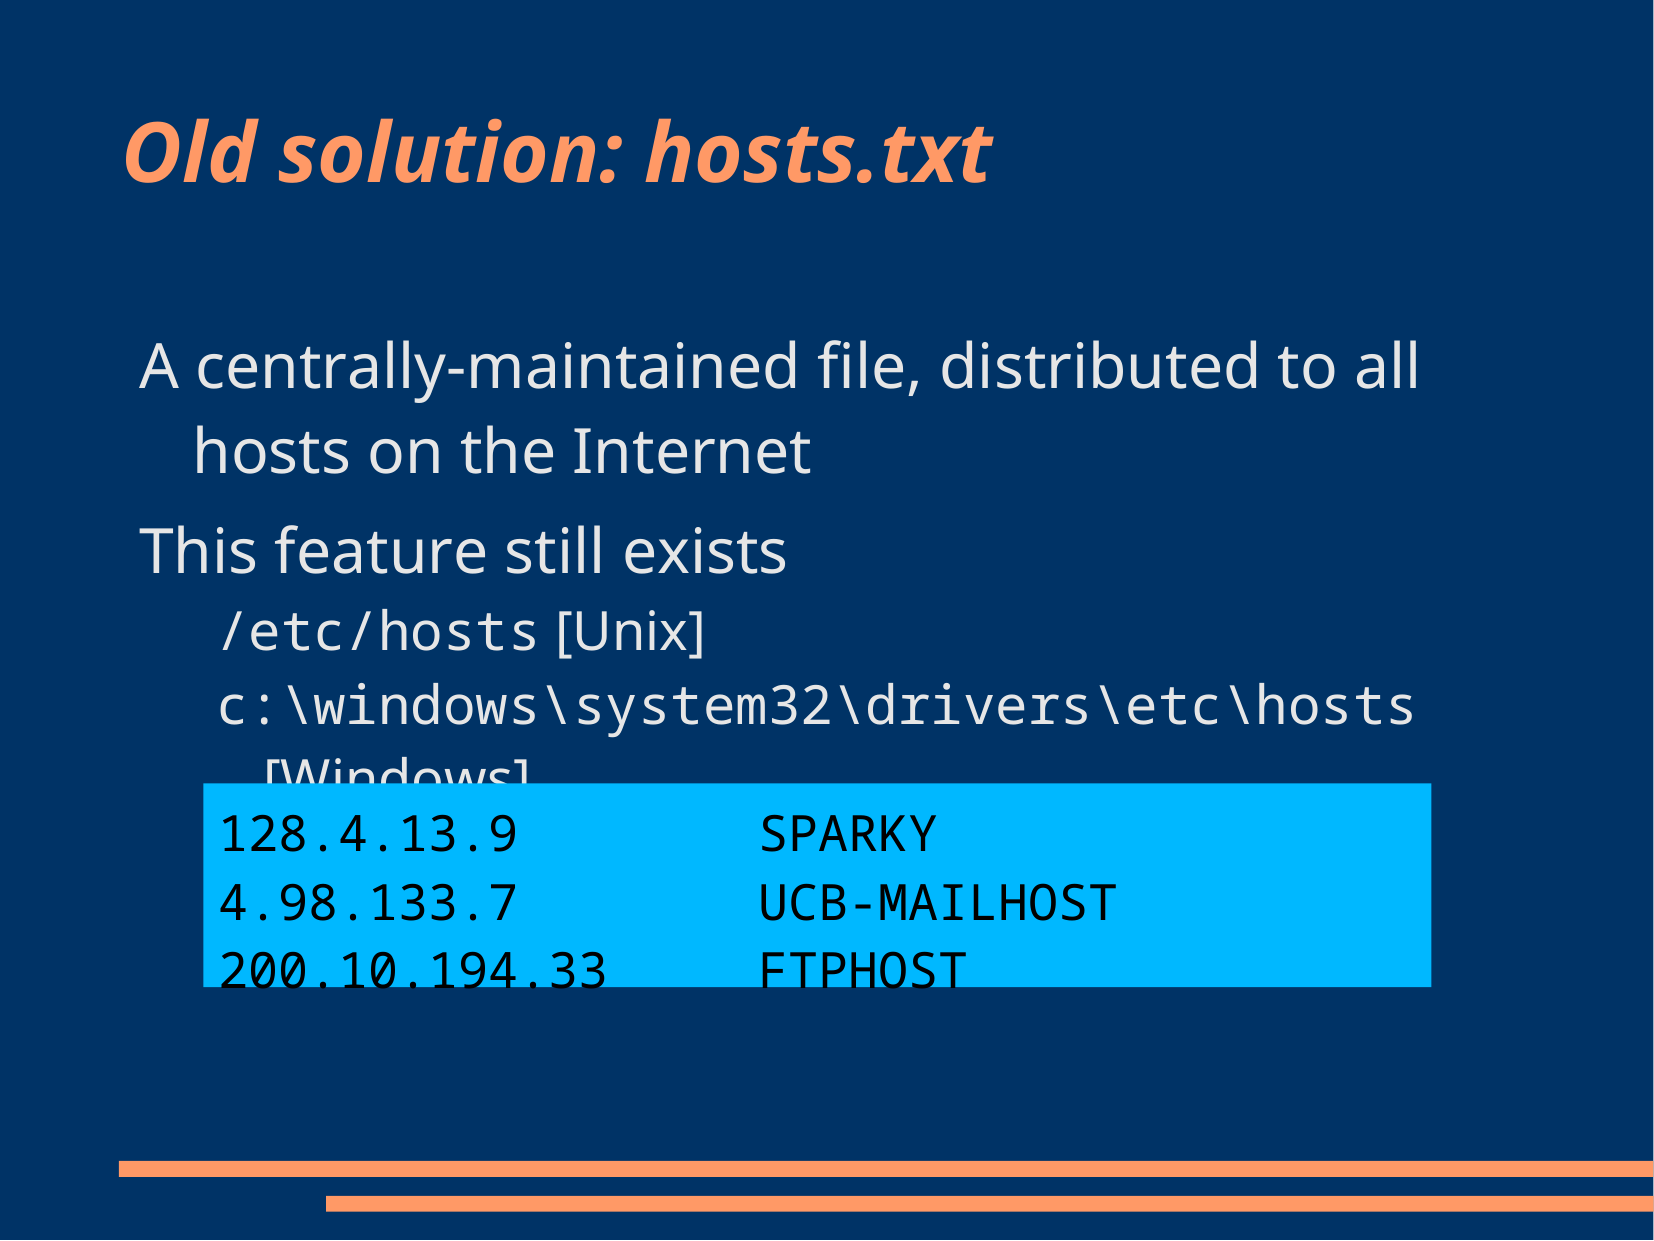

# Old solution: hosts.txt
A centrally-maintained file, distributed to all hosts on the Internet
This feature still exists
/etc/hosts [Unix]
c:\windows\system32\drivers\etc\hosts [Windows]
128.4.13.9 SPARKY
4.98.133.7 UCB-MAILHOST
200.10.194.33 FTPHOST